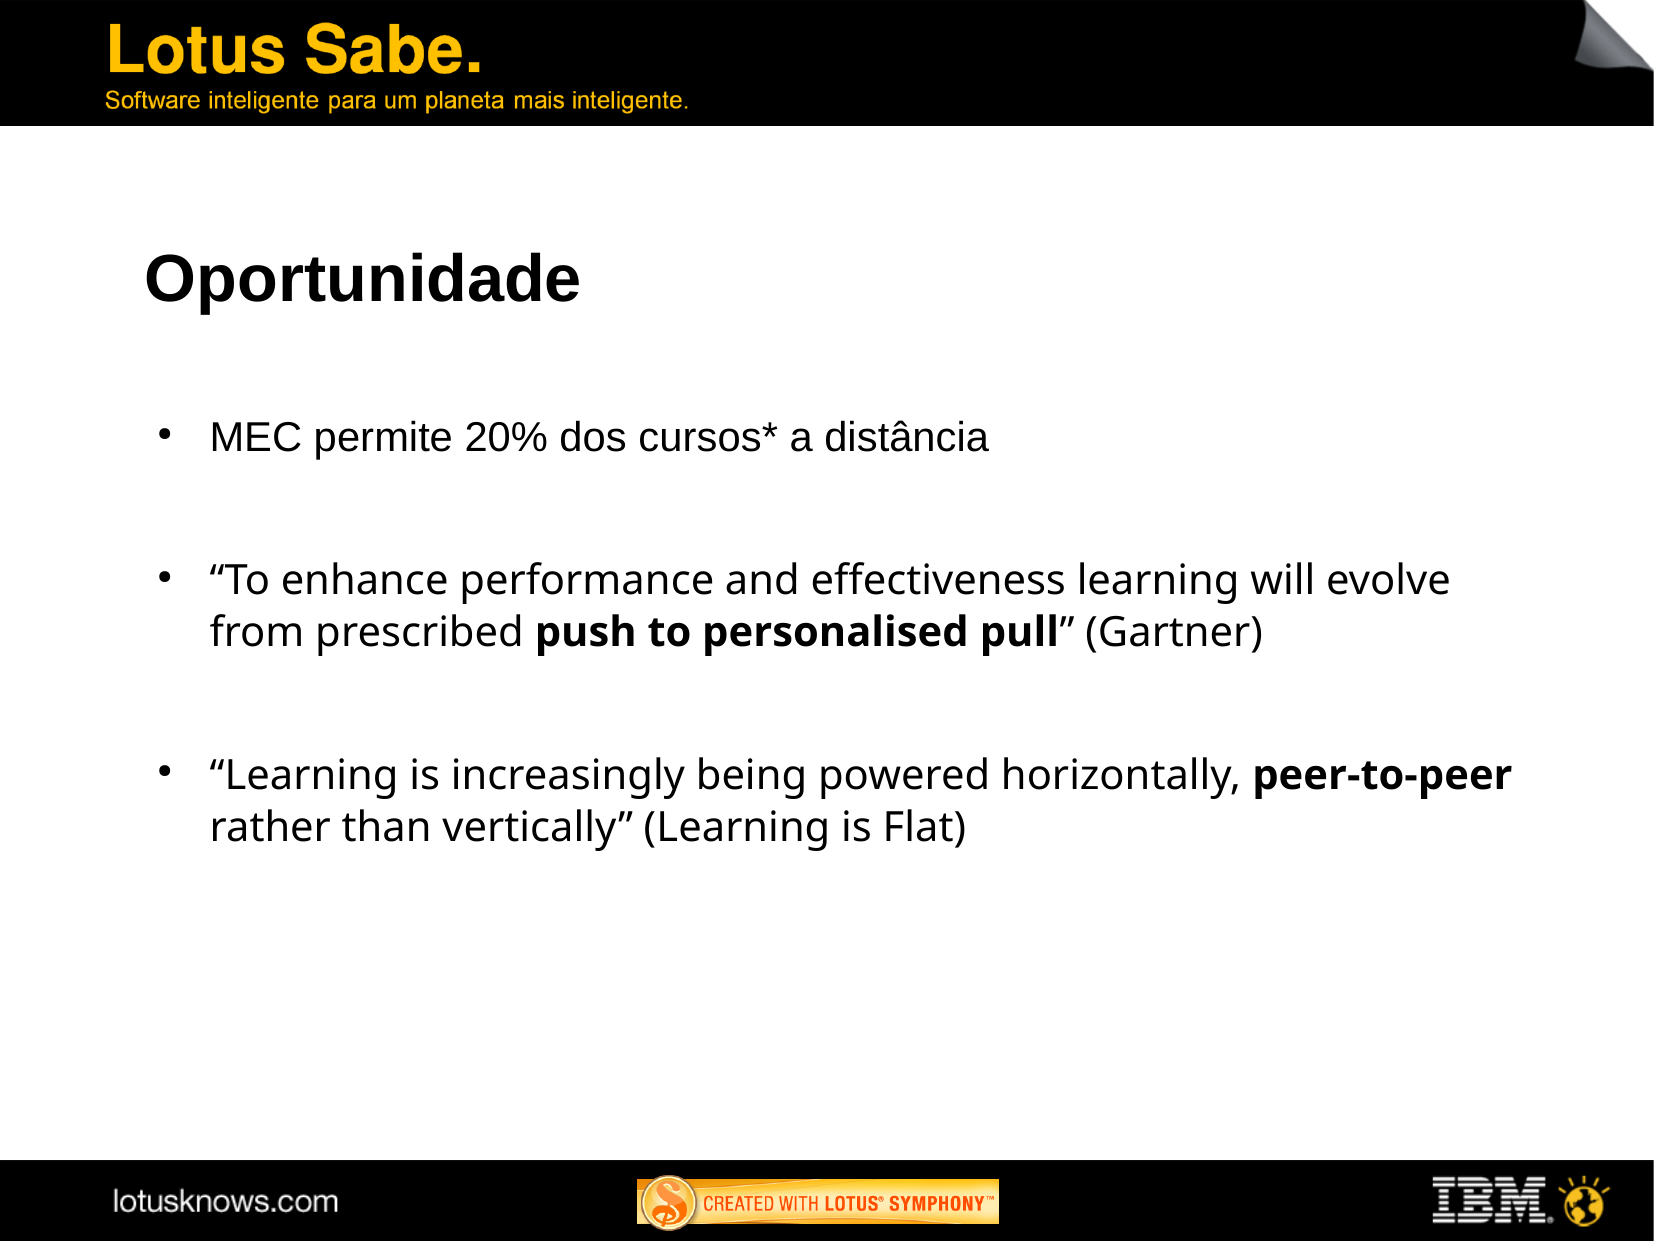

# Oportunidade
MEC permite 20% dos cursos* a distância
“To enhance performance and effectiveness learning will evolve from prescribed push to personalised pull” (Gartner)
“Learning is increasingly being powered horizontally, peer-to-peer rather than vertically” (Learning is Flat)